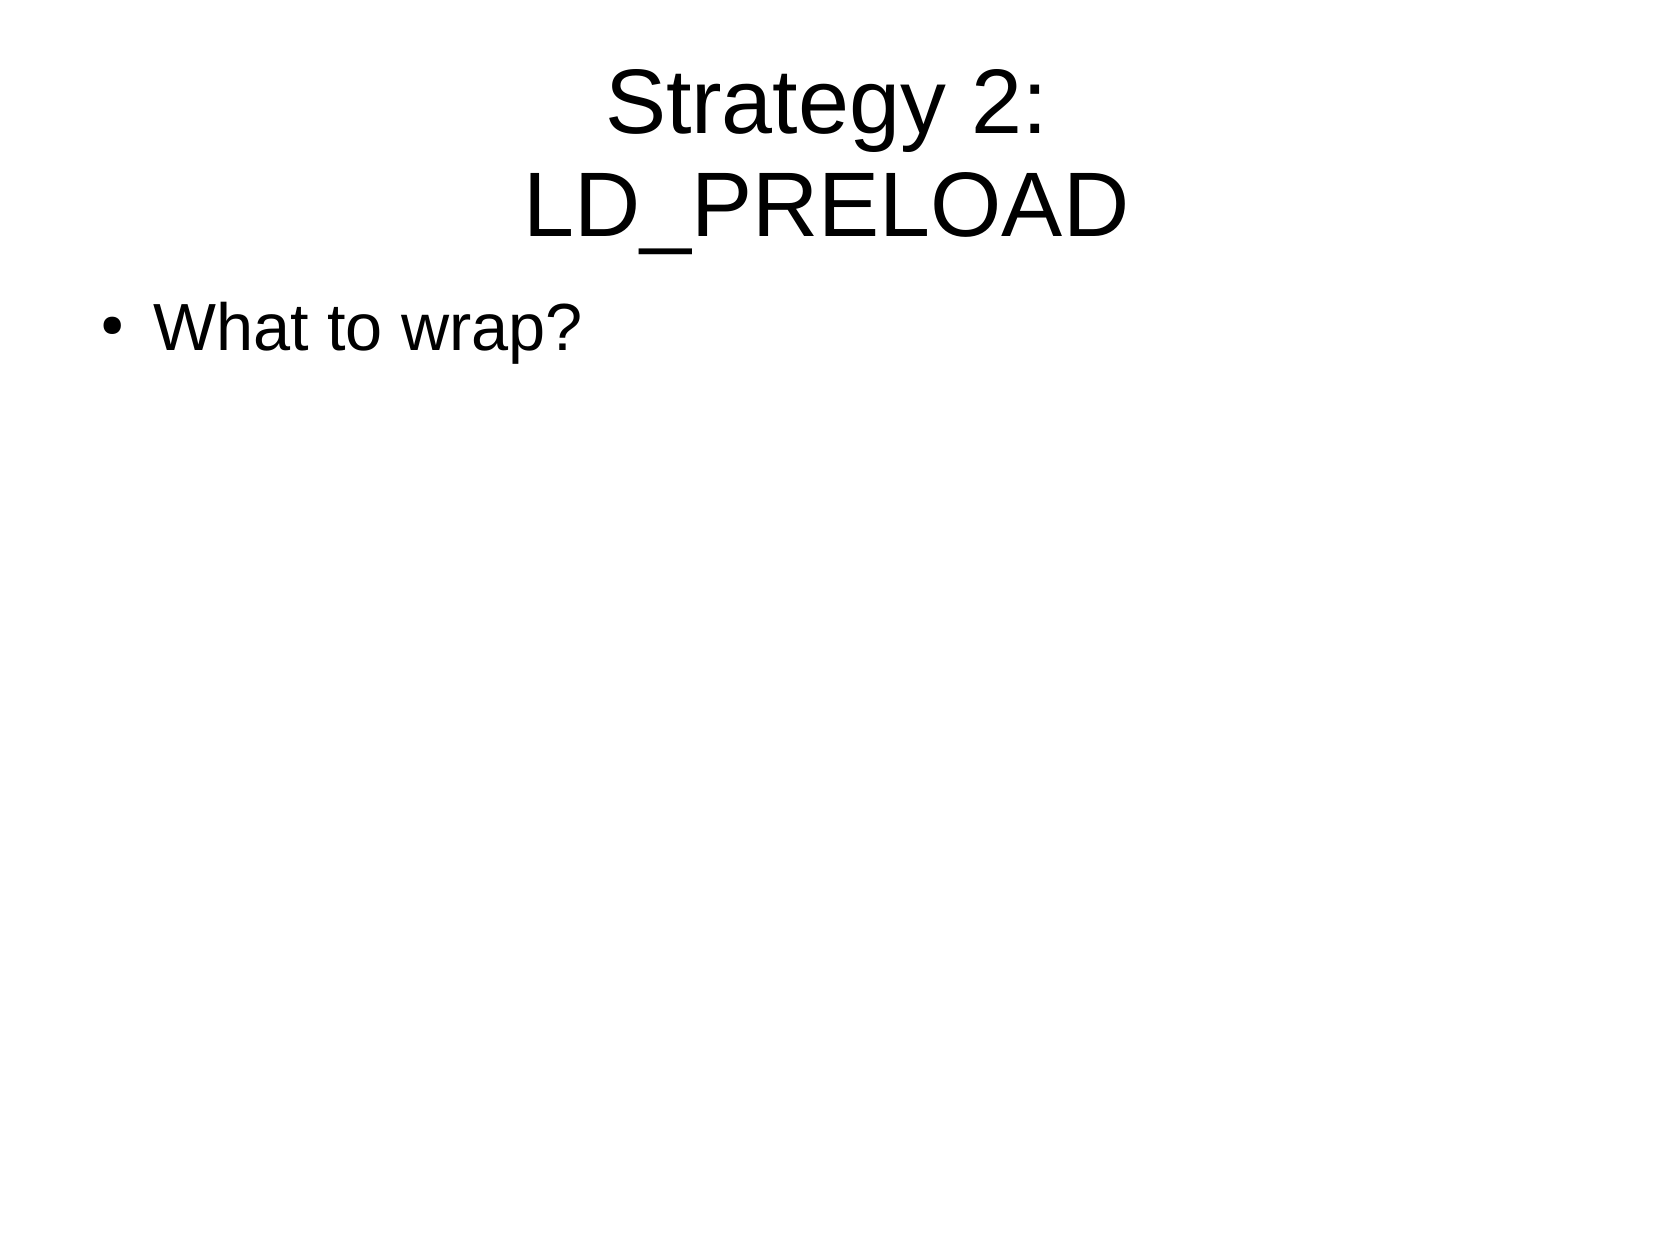

# Strategy 2: LD_PRELOAD
What to wrap?